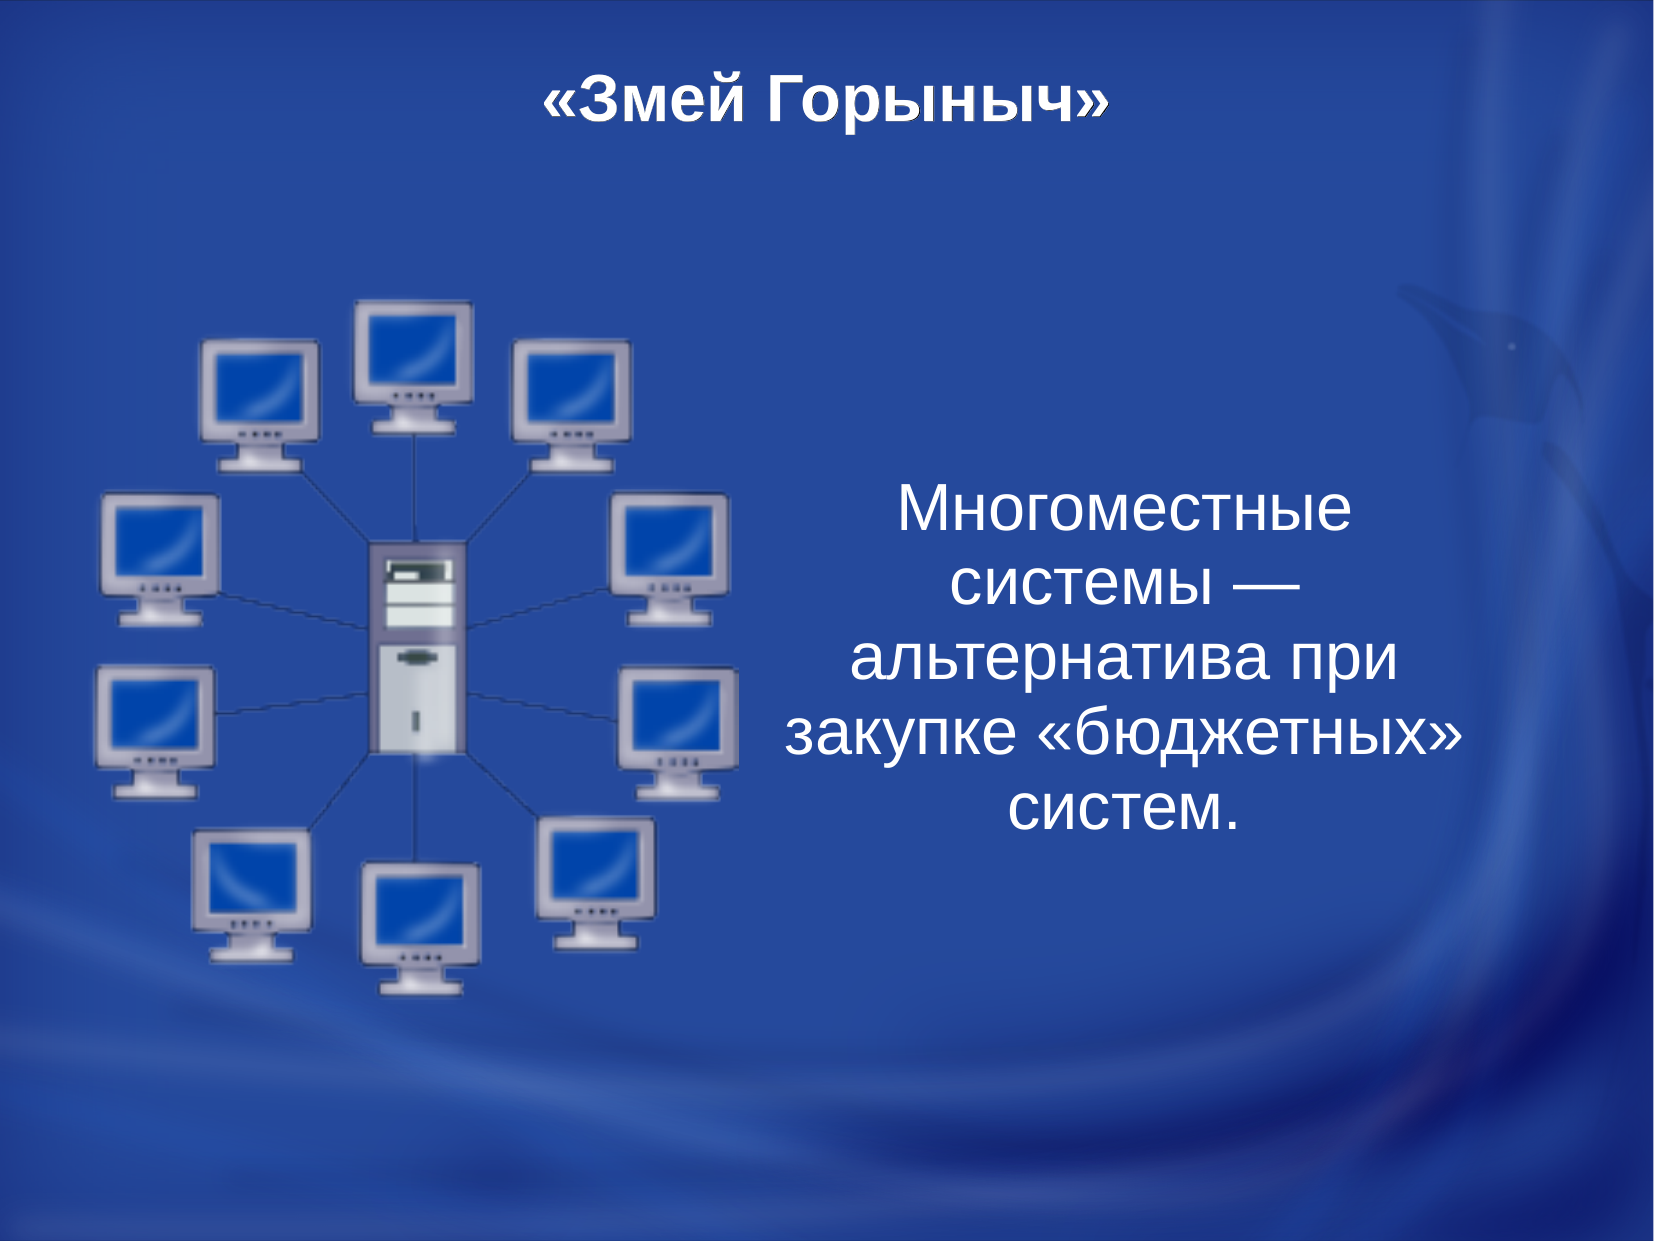

# «Змей Горыныч»
Многоместные системы —альтернатива при закупке «бюджетных» систем.